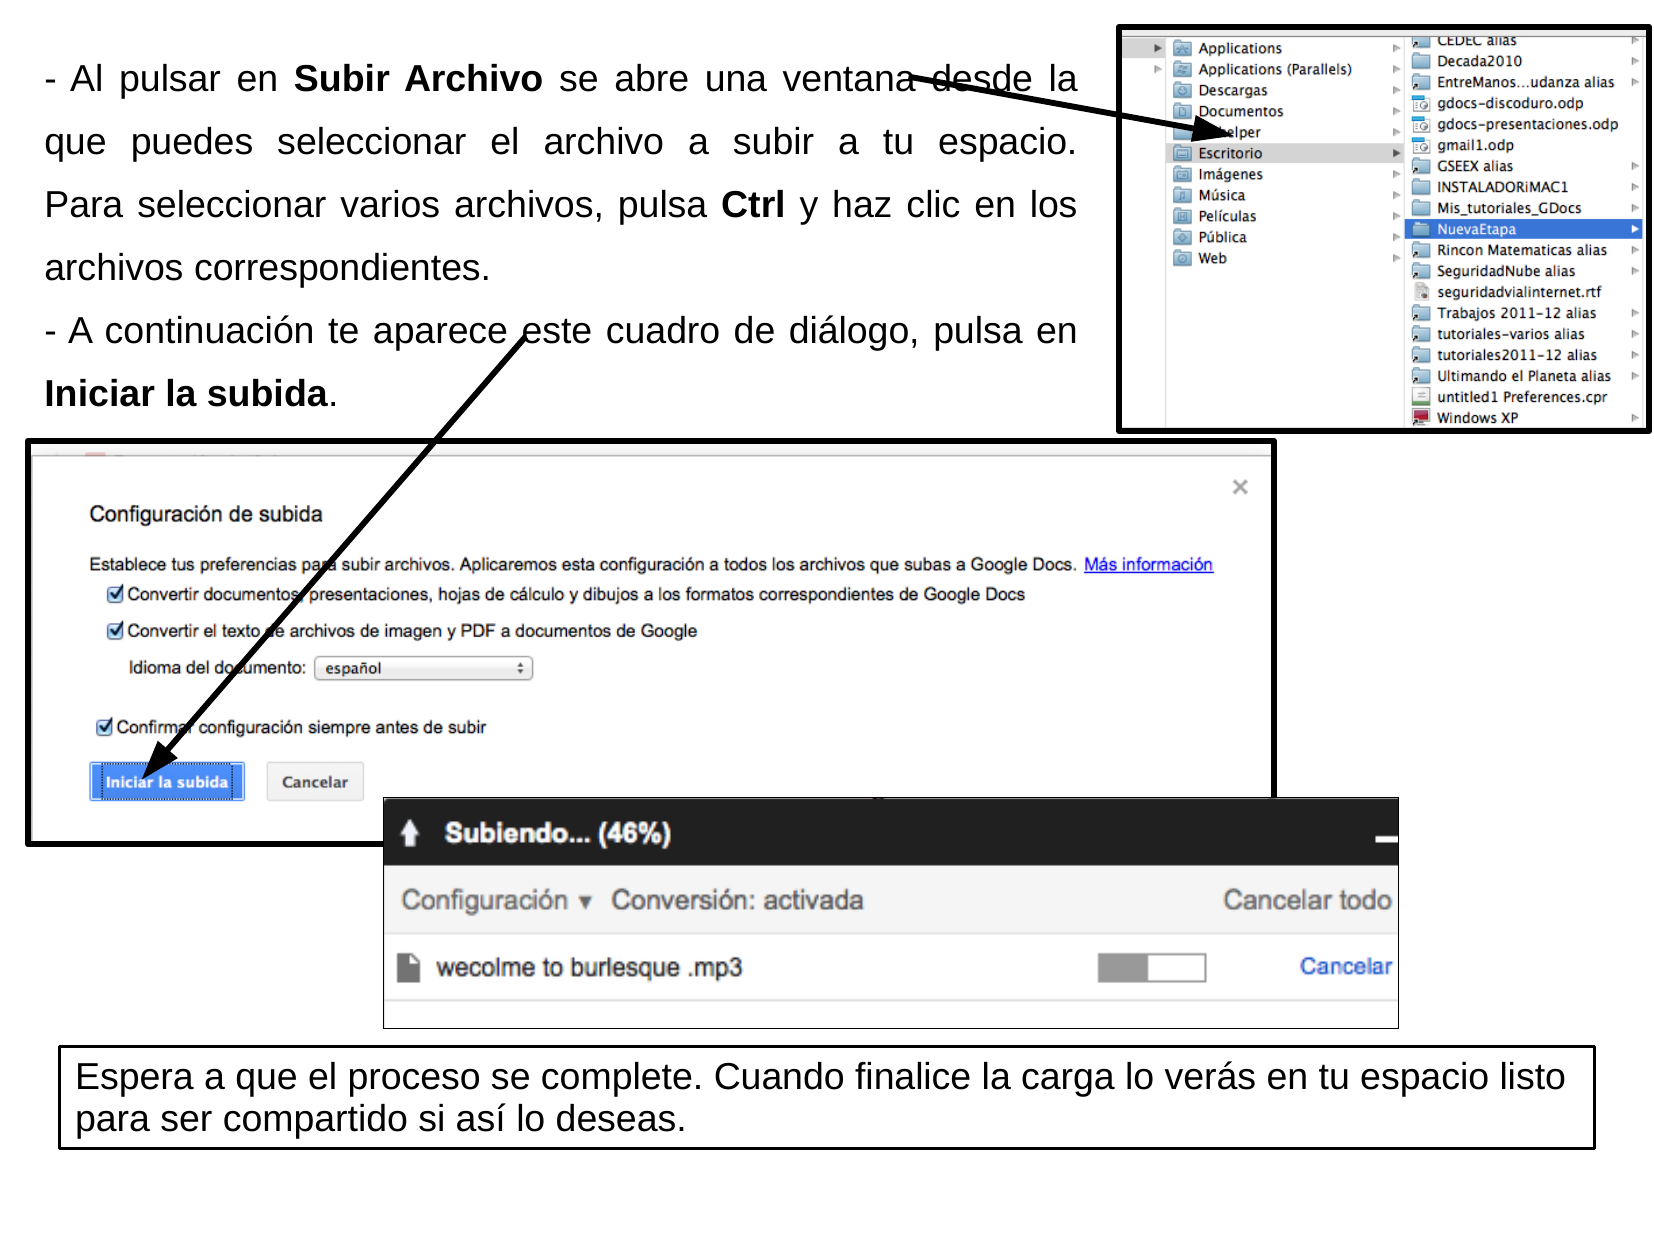

- Al pulsar en Subir Archivo se abre una ventana desde la que puedes seleccionar el archivo a subir a tu espacio.
Para seleccionar varios archivos, pulsa Ctrl y haz clic en los archivos correspondientes.
- A continuación te aparece este cuadro de diálogo, pulsa en Iniciar la subida.
Espera a que el proceso se complete. Cuando finalice la carga lo verás en tu espacio listo para ser compartido si así lo deseas.